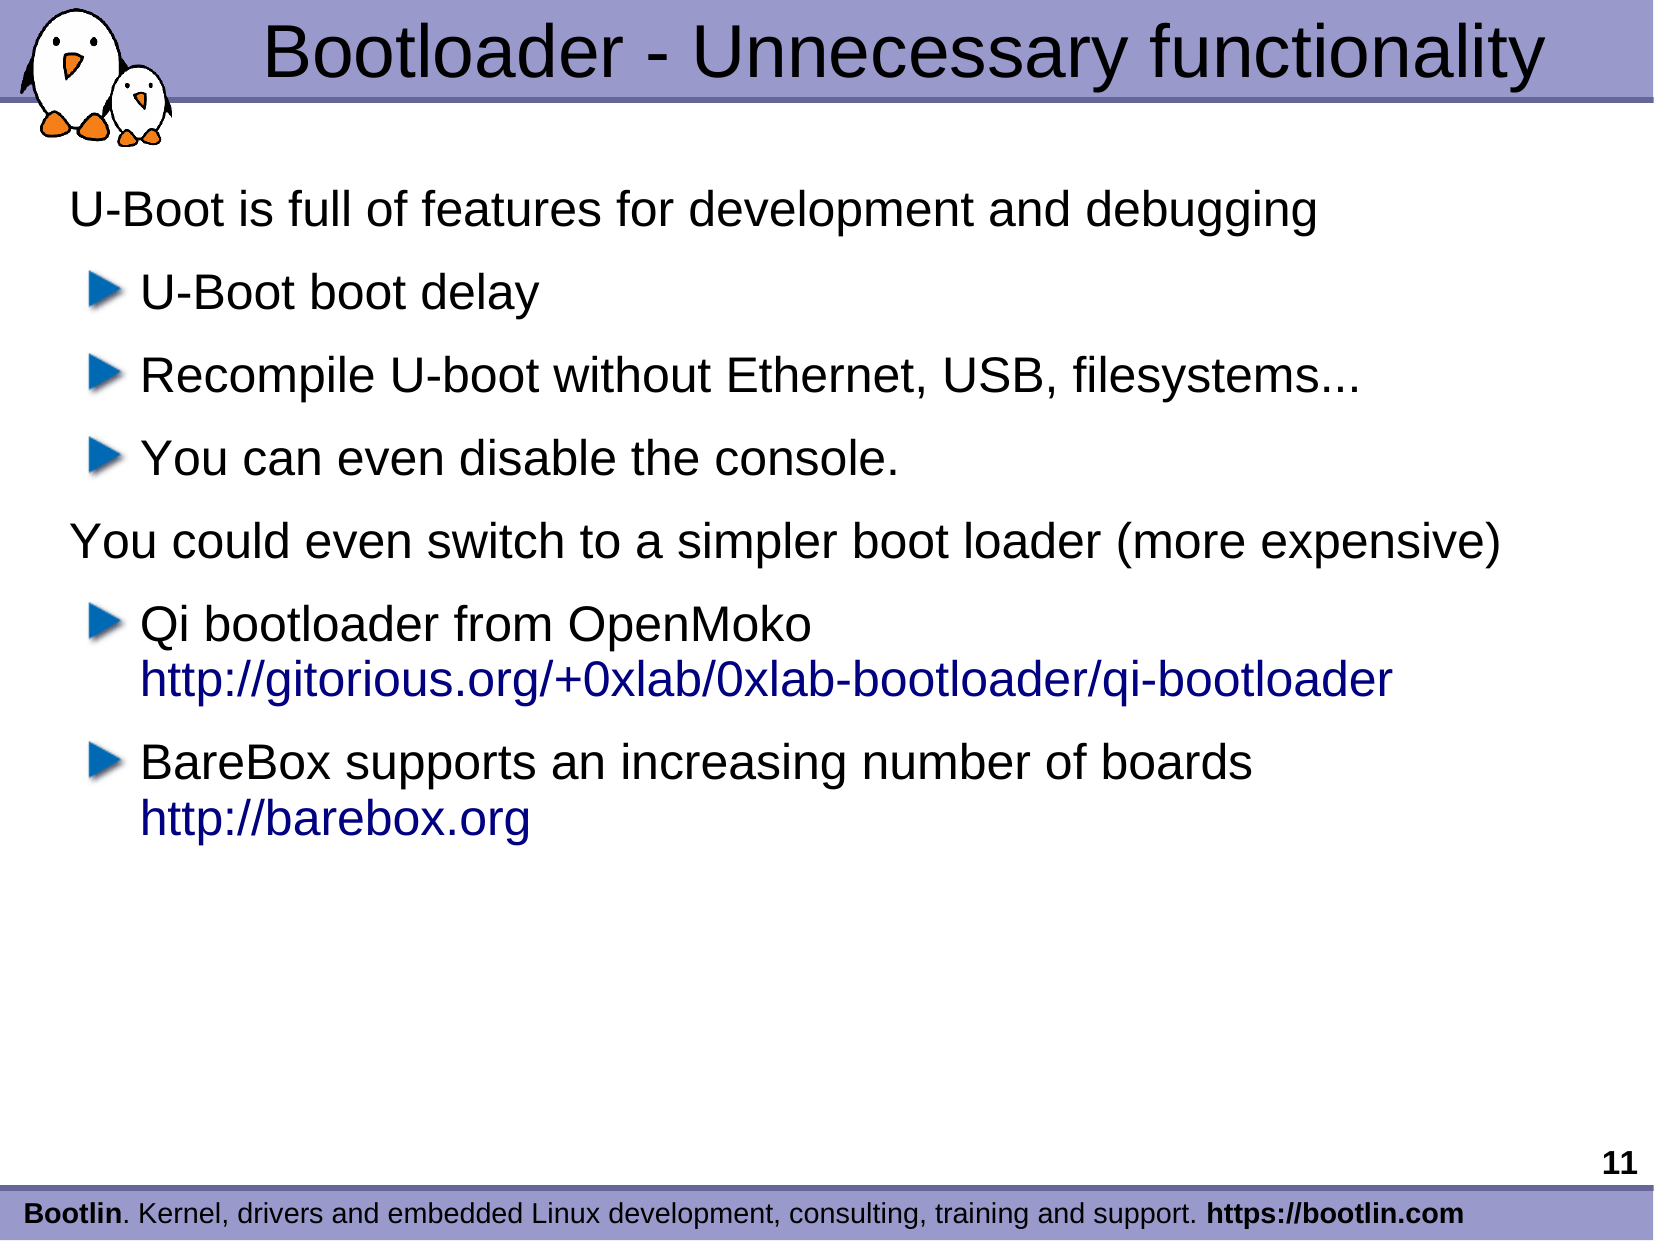

# Bootloader - Unnecessary functionality
U-Boot is full of features for development and debugging
U-Boot boot delay
Recompile U-boot without Ethernet, USB, filesystems...
You can even disable the console.
You could even switch to a simpler boot loader (more expensive)
Qi bootloader from OpenMoko
http://gitorious.org/+0xlab/0xlab-bootloader/qi-bootloader
BareBox supports an increasing number of boards
http://barebox.org